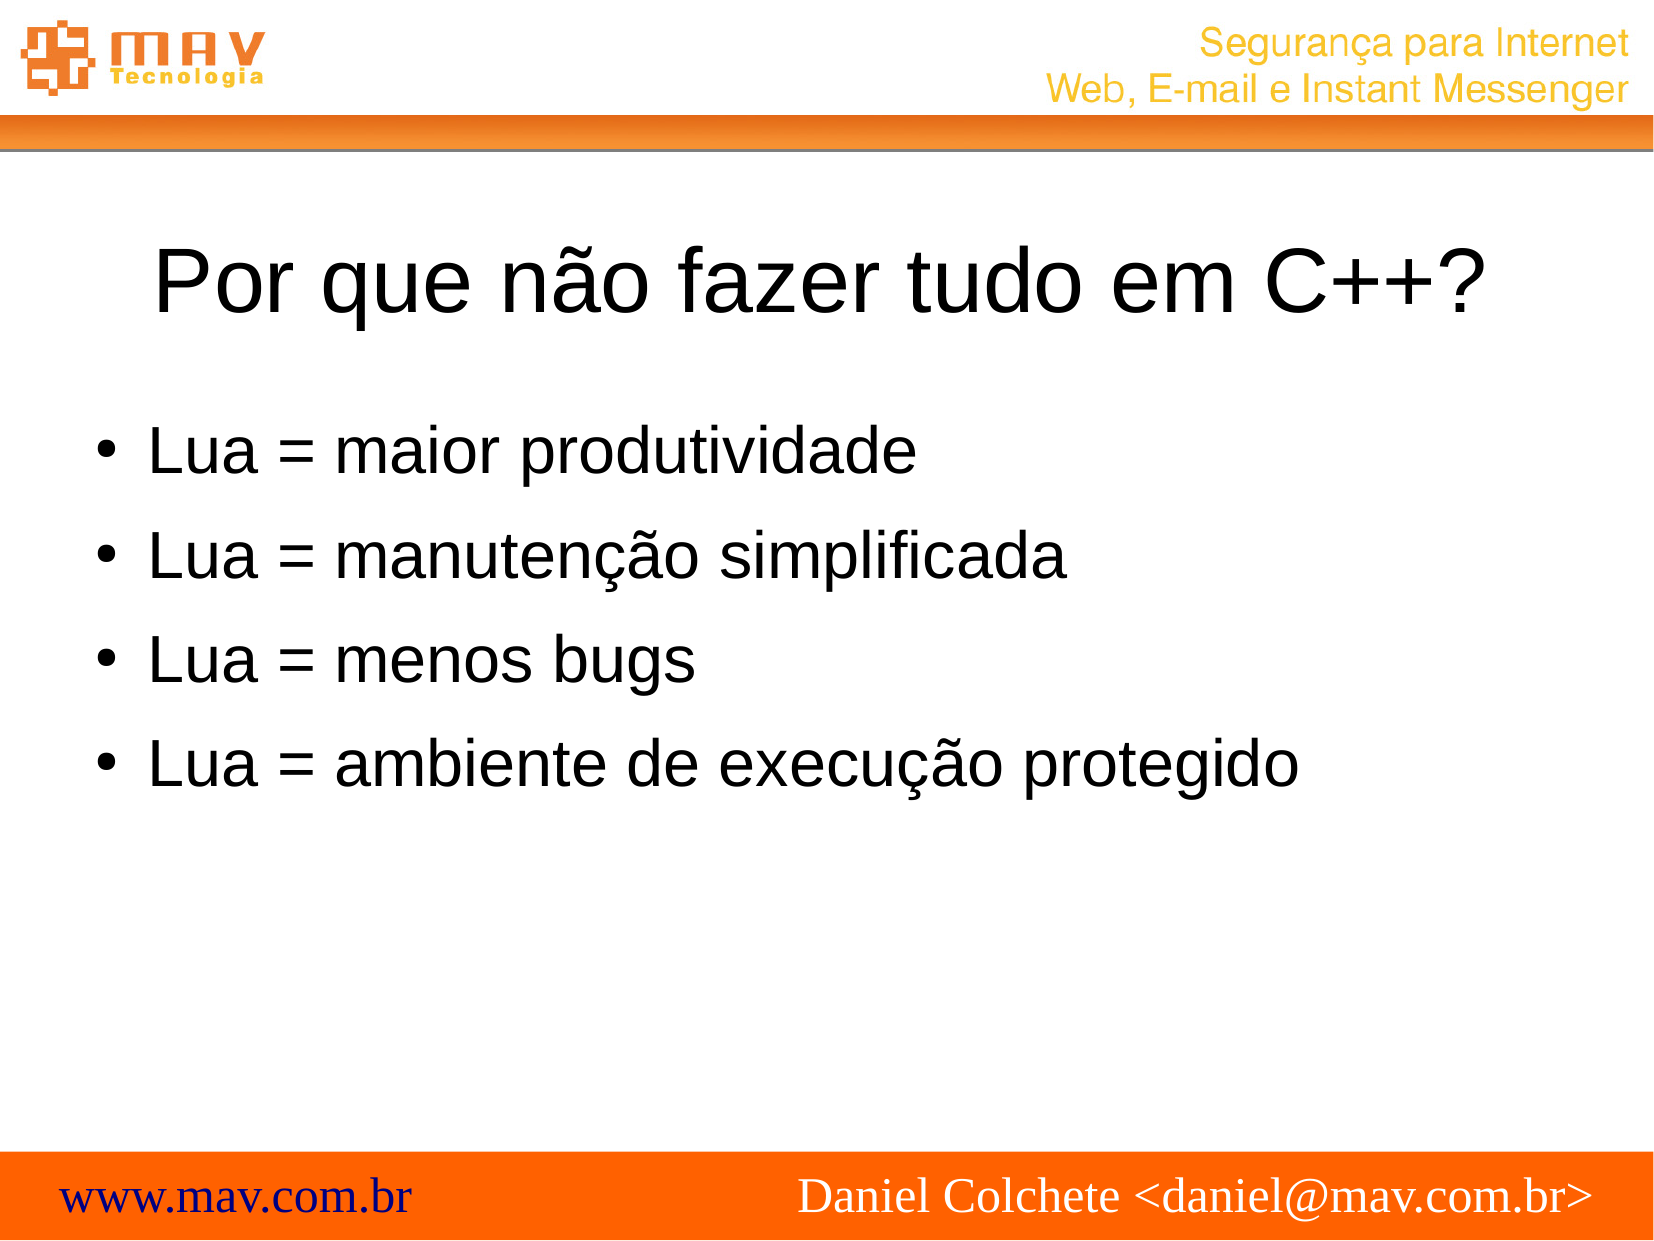

# Por que não fazer tudo em C++?
Lua = maior produtividade
Lua = manutenção simplificada
Lua = menos bugs
Lua = ambiente de execução protegido